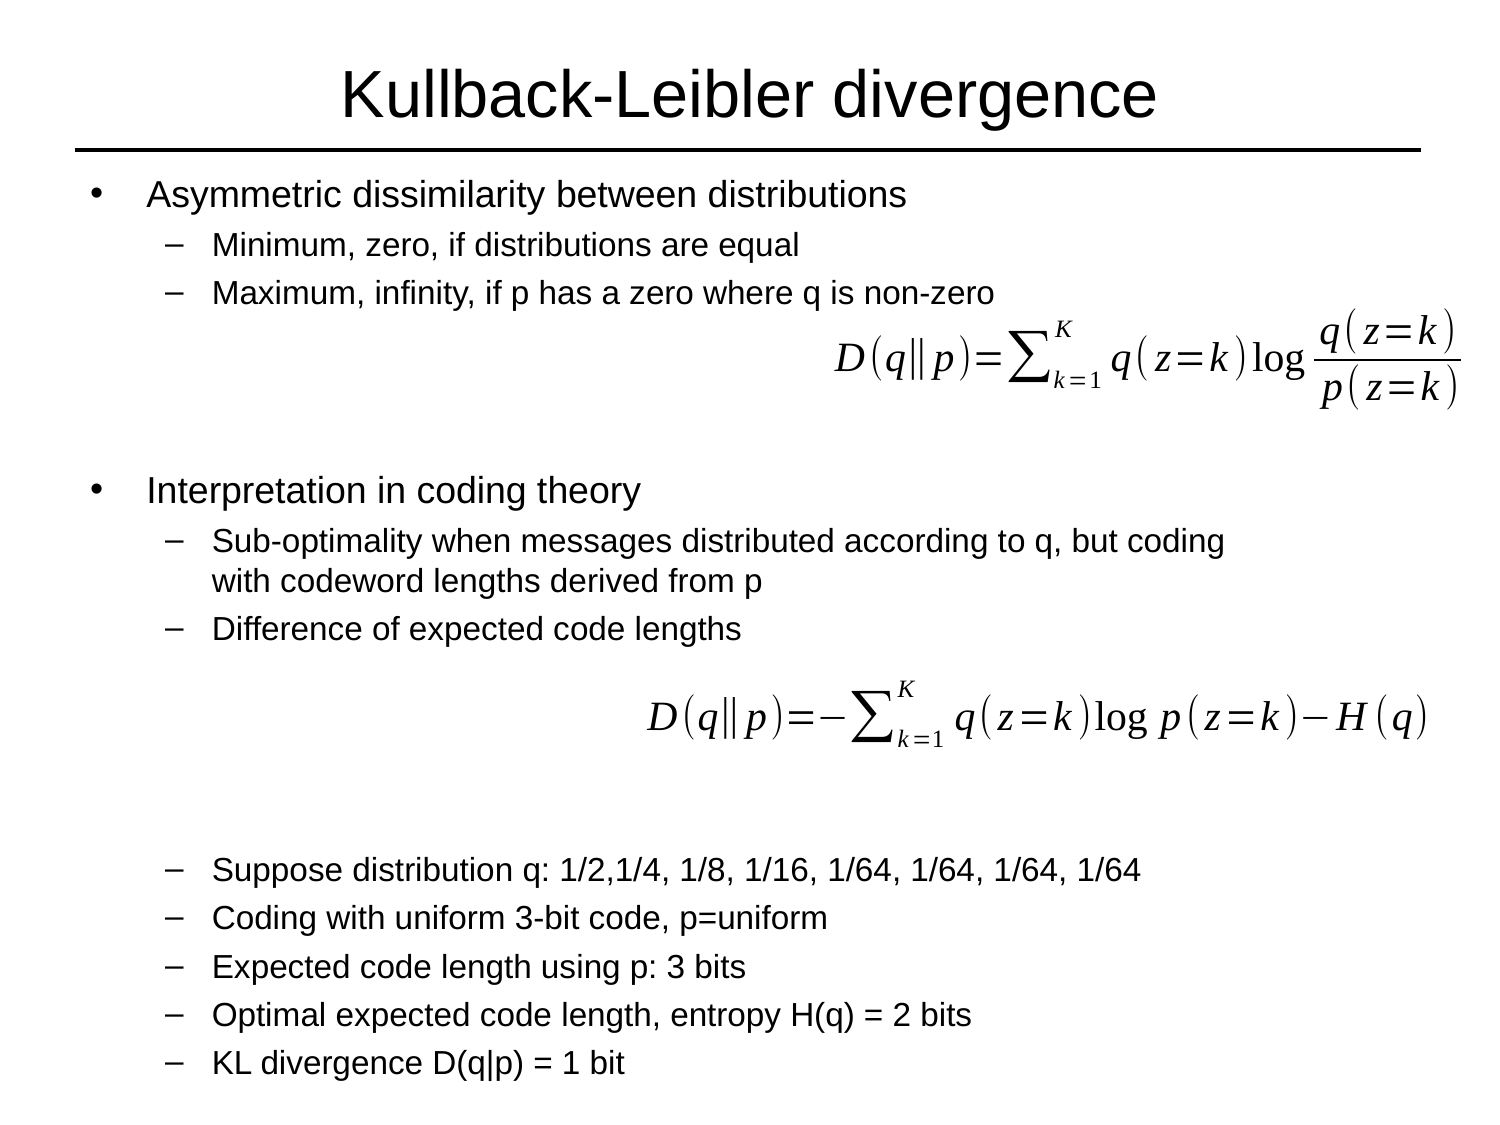

# Kullback-Leibler divergence
Asymmetric dissimilarity between distributions
Minimum, zero, if distributions are equal
Maximum, infinity, if p has a zero where q is non-zero
Interpretation in coding theory
Sub-optimality when messages distributed according to q, but coding with codeword lengths derived from p
Difference of expected code lengths
Suppose distribution q: 1/2,1/4, 1/8, 1/16, 1/64, 1/64, 1/64, 1/64
Coding with uniform 3-bit code, p=uniform
Expected code length using p: 3 bits
Optimal expected code length, entropy H(q) = 2 bits
KL divergence D(q|p) = 1 bit